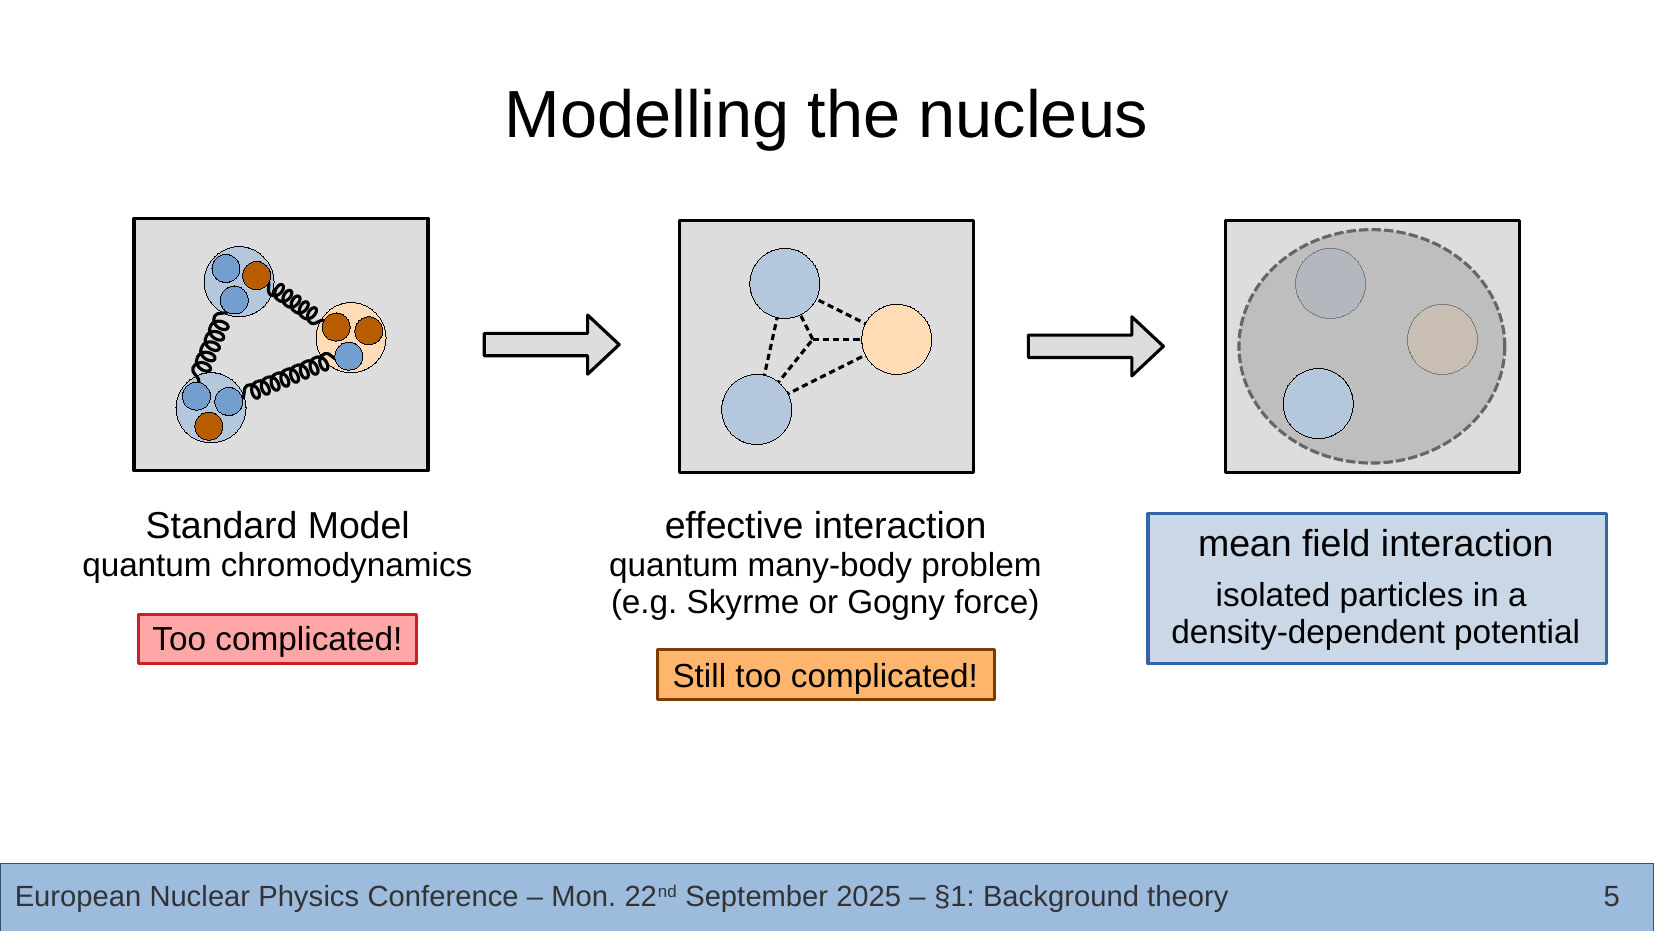

# Modelling the nucleus
Standard Model
quantum chromodynamics
Too complicated!
effective interaction
quantum many-body problem
(e.g. Skyrme or Gogny force)
Still too complicated!
mean field interaction
isolated particles in a
density-dependent potential
European Nuclear Physics Conference – Mon. 22nd September 2025 – §1: Background theory